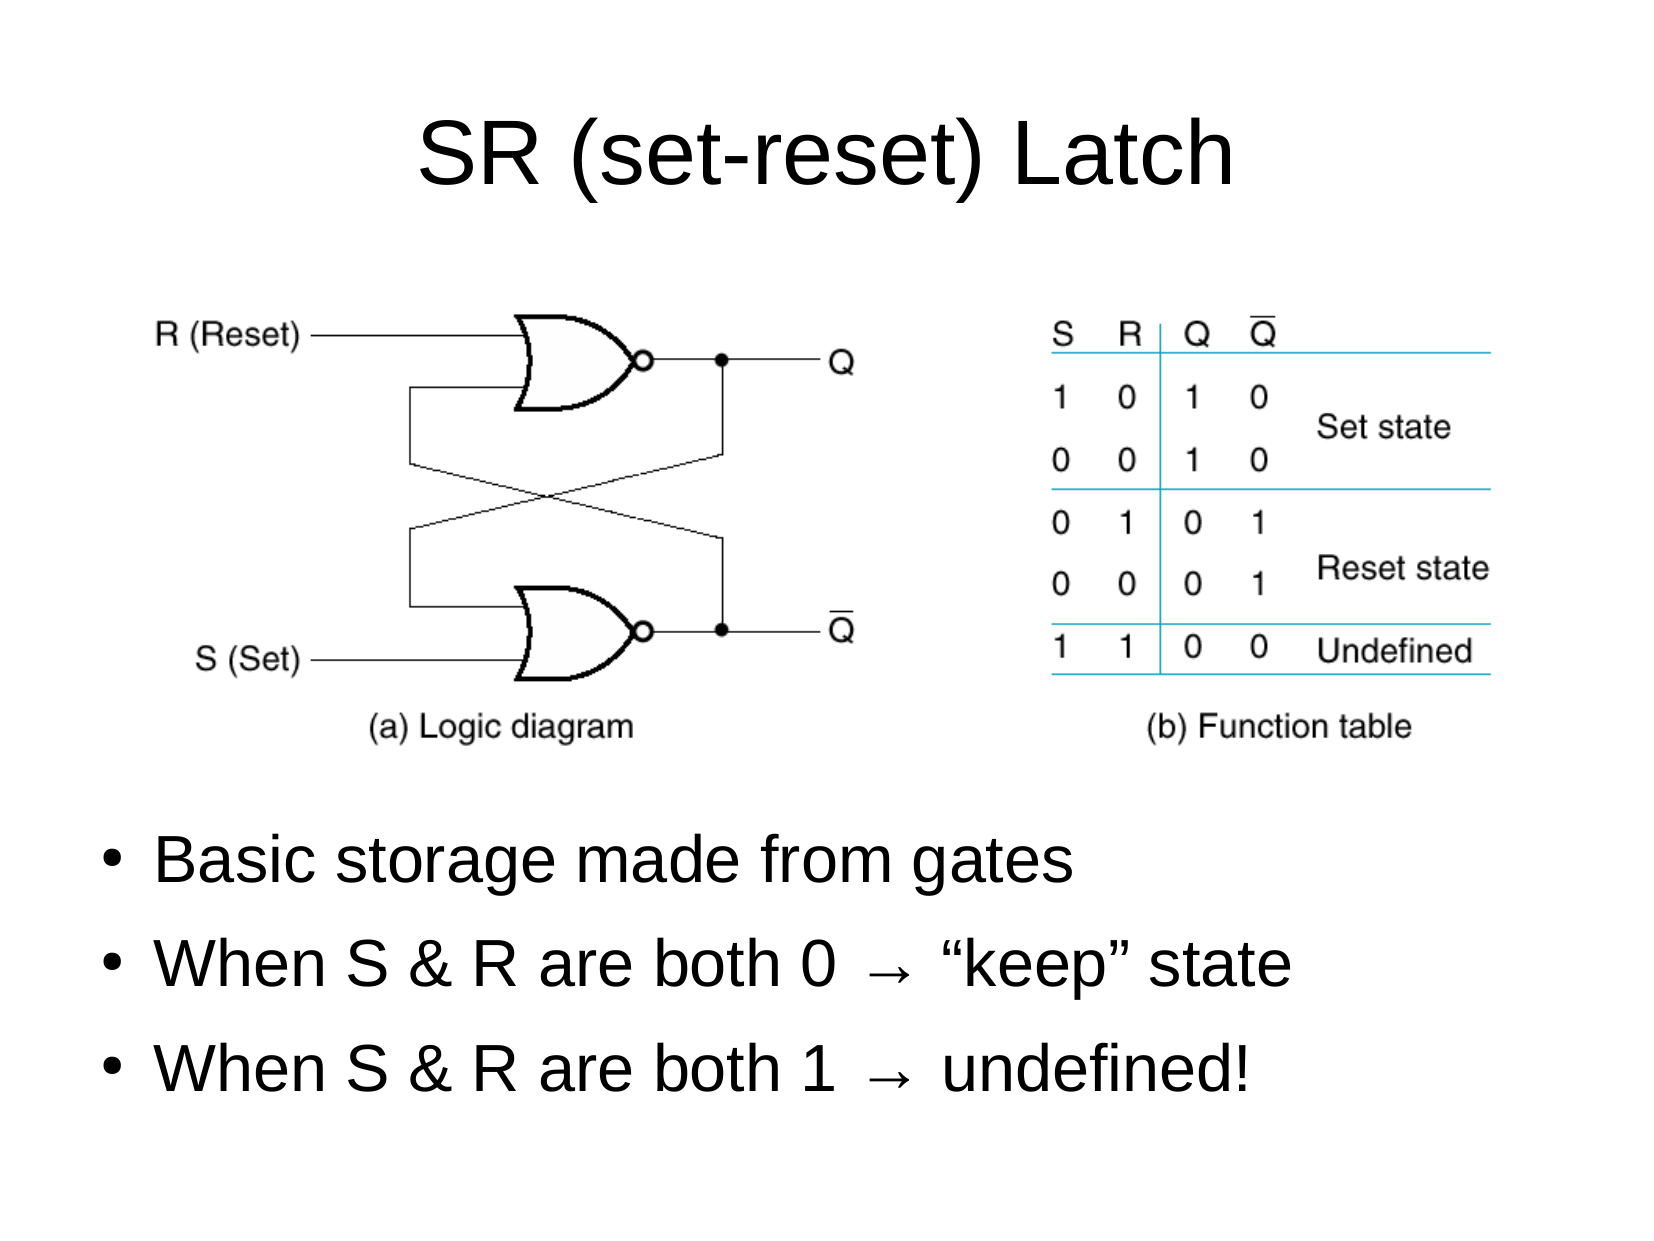

# SR (set-reset) Latch
Basic storage made from gates
When S & R are both 0 → “keep” state
When S & R are both 1 → undefined!